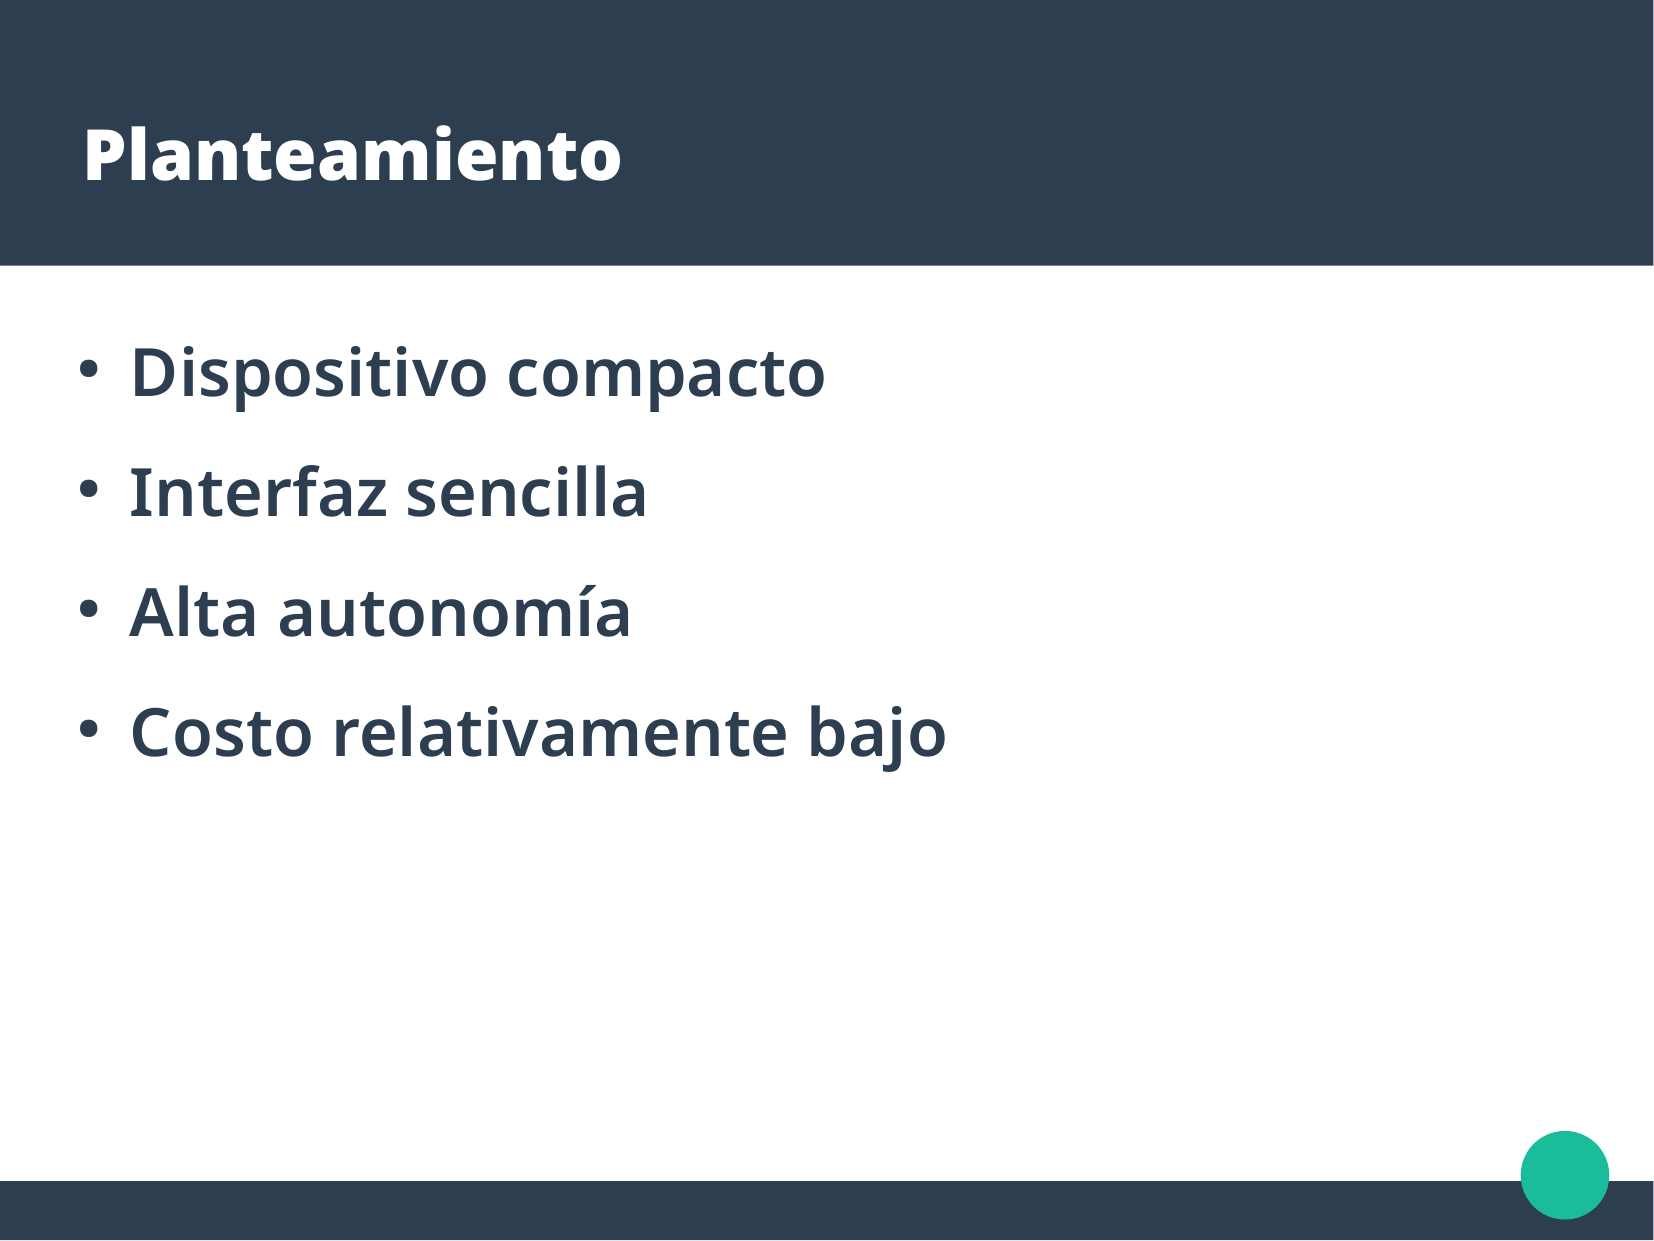

# Planteamiento
Dispositivo compacto
Interfaz sencilla
Alta autonomía
Costo relativamente bajo